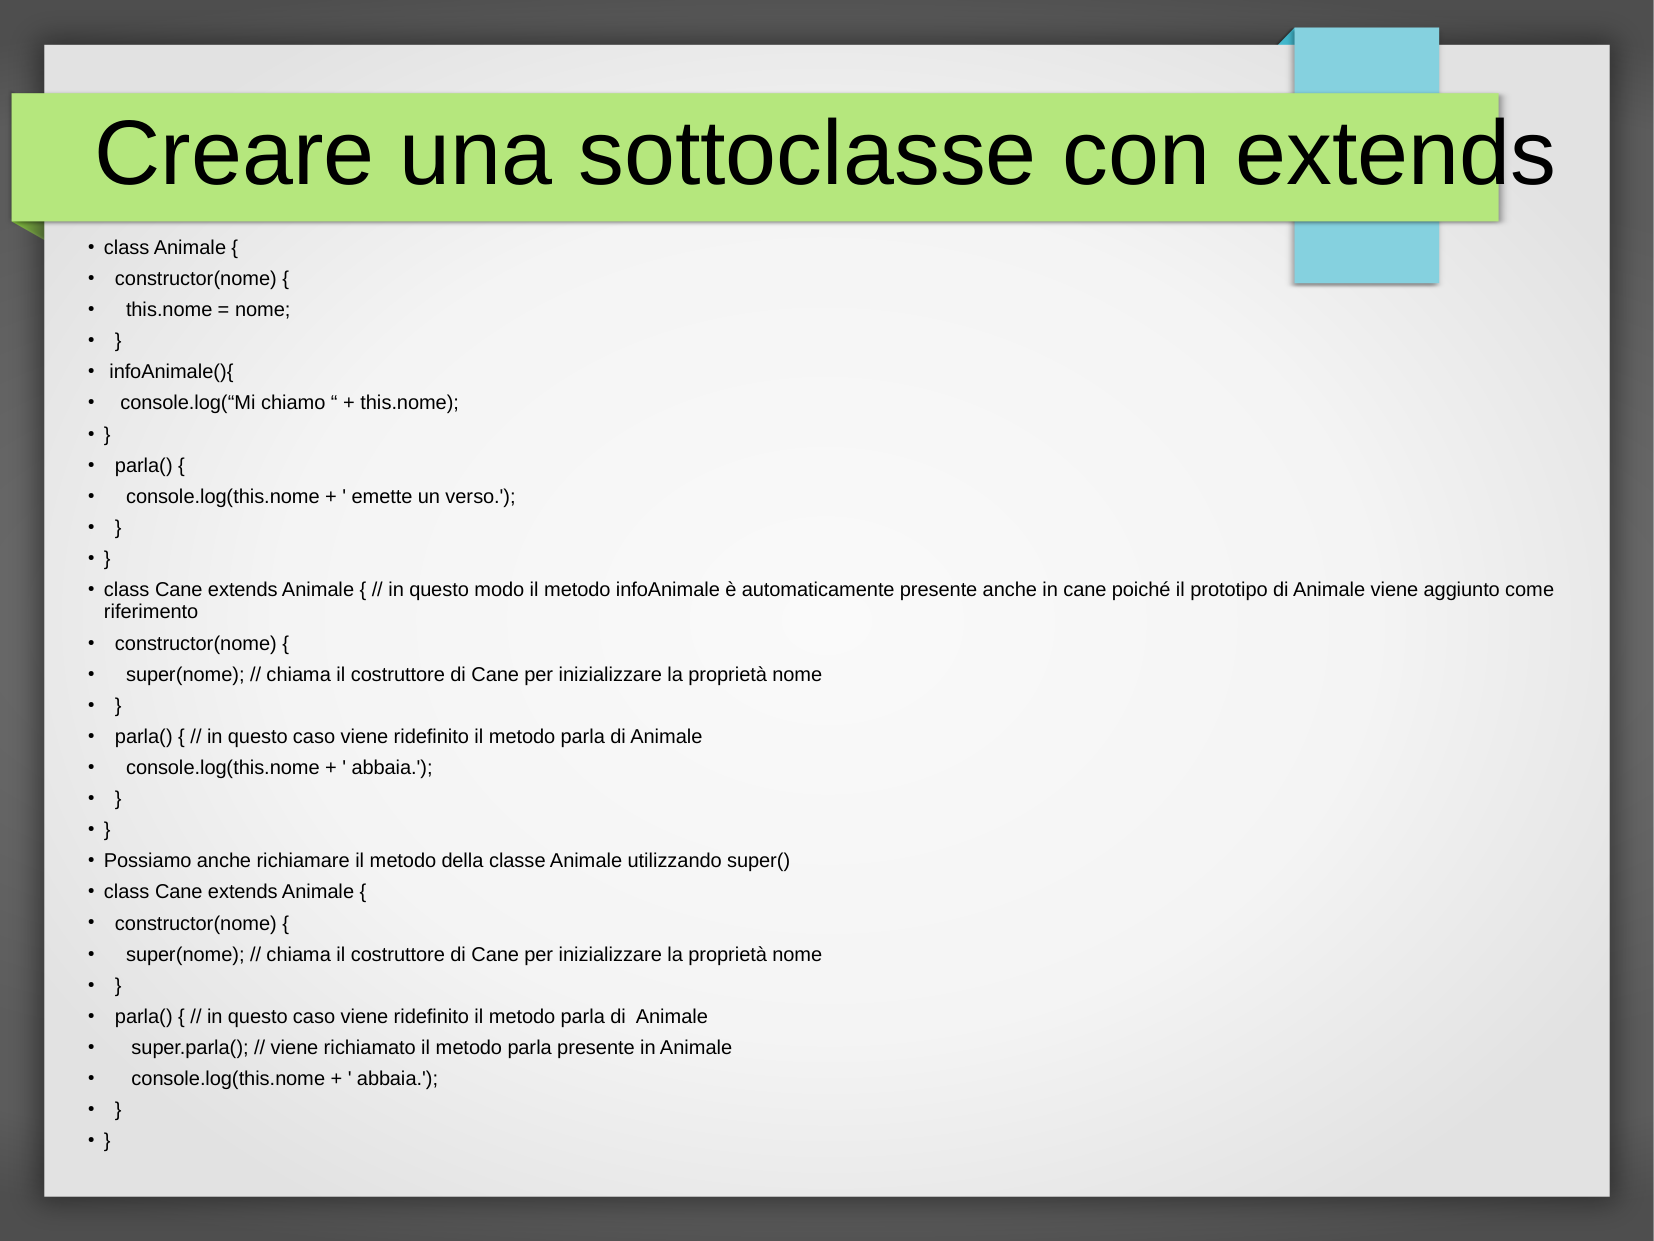

# Creare una sottoclasse con extends
class Animale {
 constructor(nome) {
 this.nome = nome;
 }
 infoAnimale(){
 console.log(“Mi chiamo “ + this.nome);
}
 parla() {
 console.log(this.nome + ' emette un verso.');
 }
}
class Cane extends Animale { // in questo modo il metodo infoAnimale è automaticamente presente anche in cane poiché il prototipo di Animale viene aggiunto come riferimento
 constructor(nome) {
 super(nome); // chiama il costruttore di Cane per inizializzare la proprietà nome
 }
 parla() { // in questo caso viene ridefinito il metodo parla di Animale
 console.log(this.nome + ' abbaia.');
 }
}
Possiamo anche richiamare il metodo della classe Animale utilizzando super()
class Cane extends Animale {
 constructor(nome) {
 super(nome); // chiama il costruttore di Cane per inizializzare la proprietà nome
 }
 parla() { // in questo caso viene ridefinito il metodo parla di Animale
 super.parla(); // viene richiamato il metodo parla presente in Animale
 console.log(this.nome + ' abbaia.');
 }
}